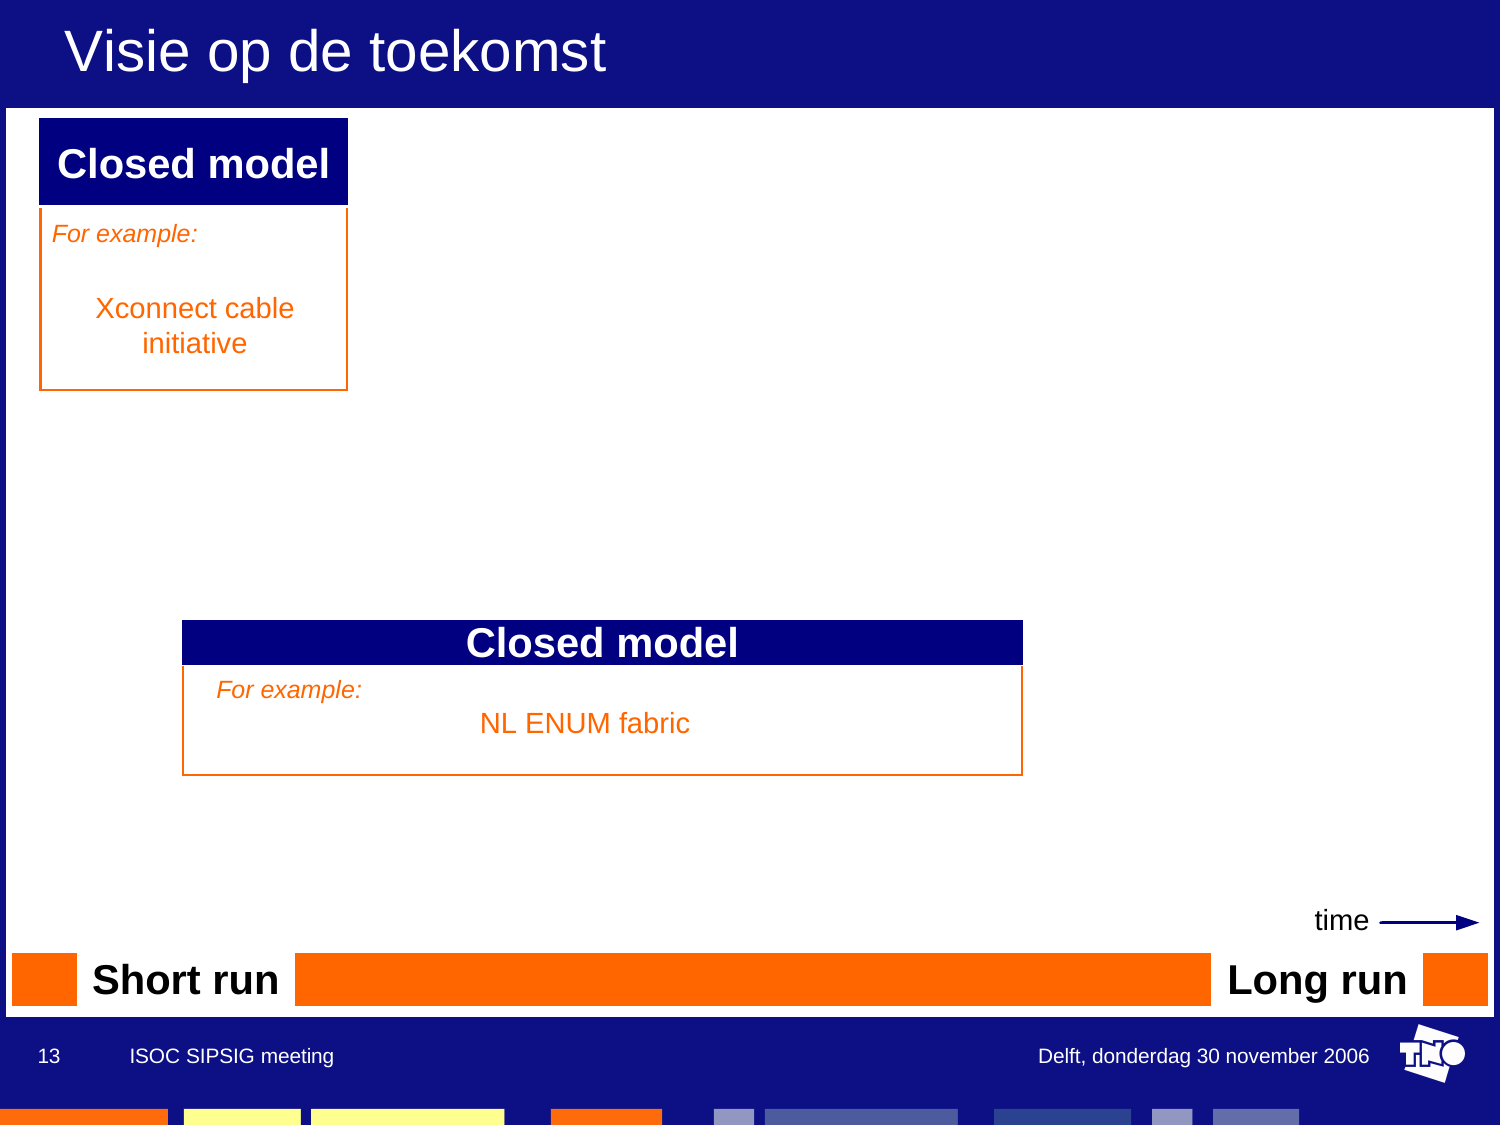

# Visie op de toekomst
13
ISOC SIPSIG meeting
Delft, donderdag 30 november 2006